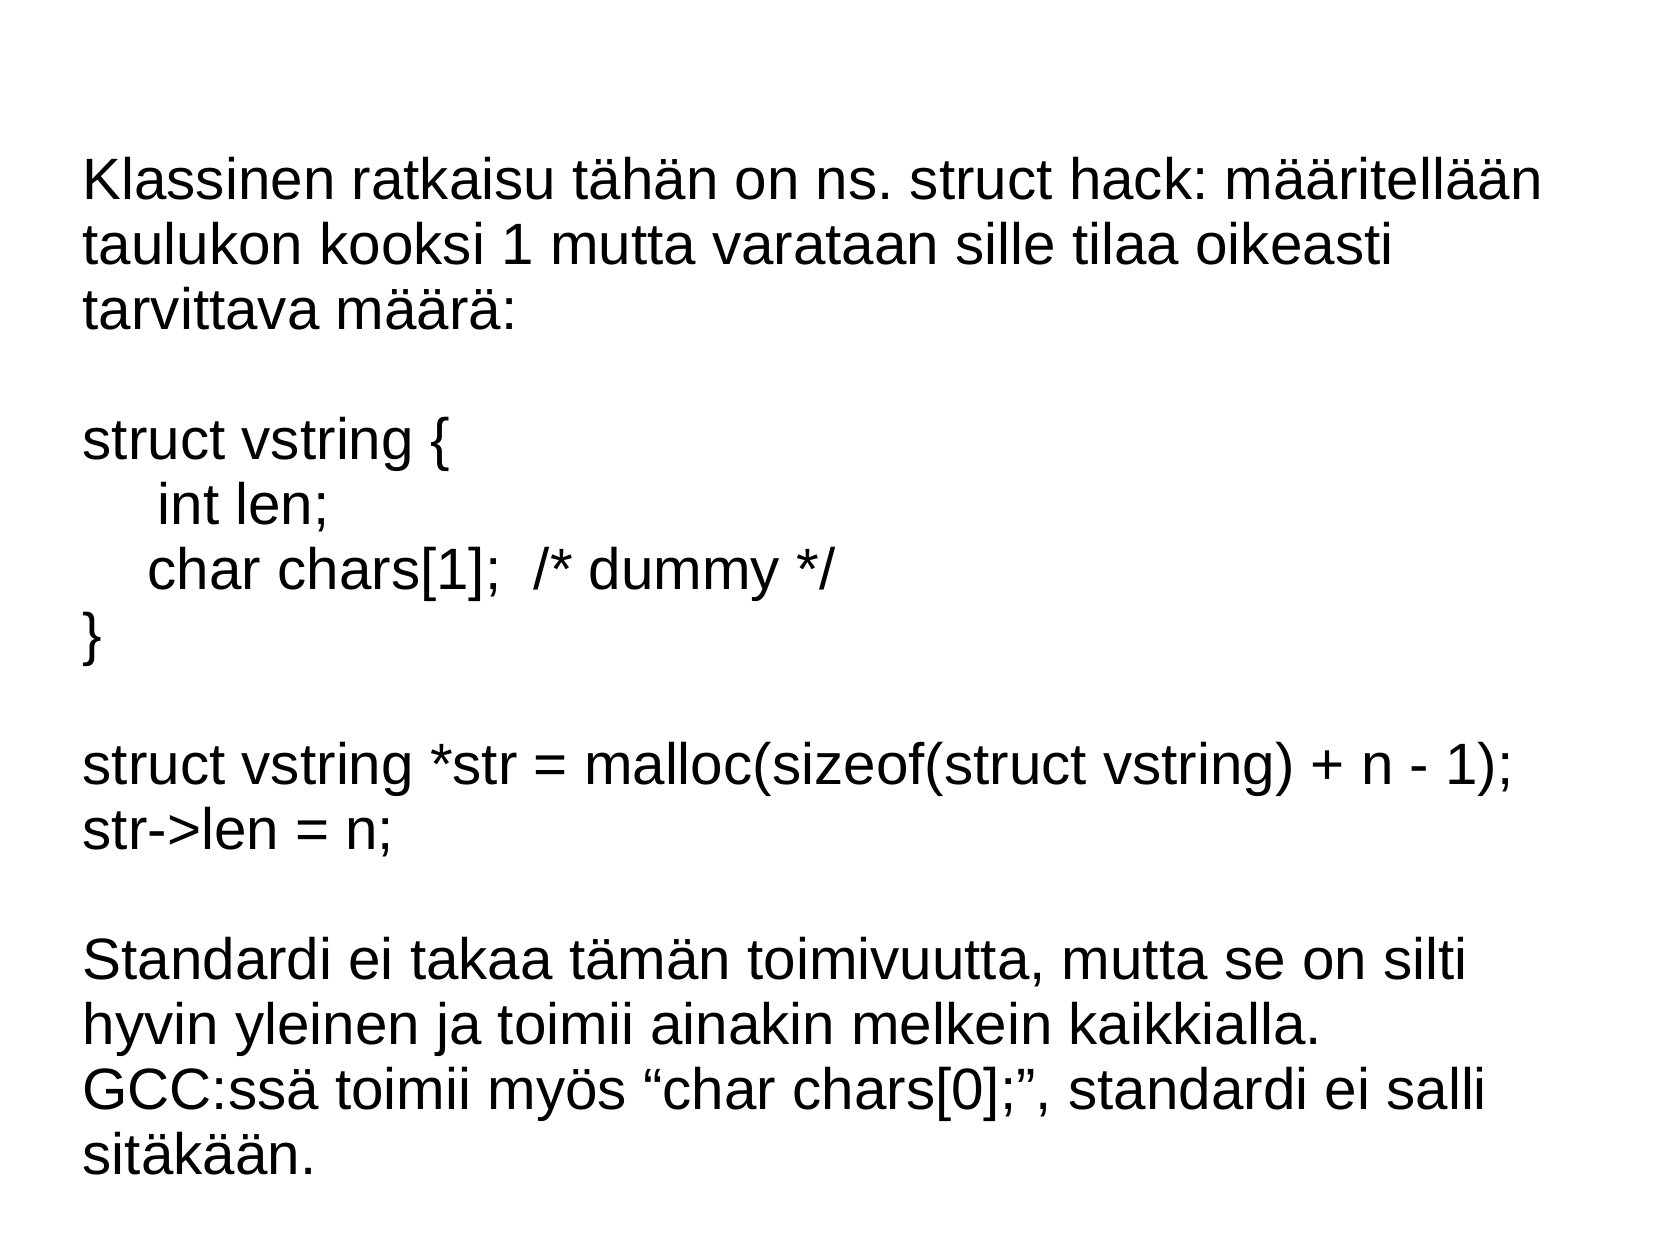

Klassinen ratkaisu tähän on ns. struct hack: määritellään taulukon kooksi 1 mutta varataan sille tilaa oikeasti tarvittava määrä:
struct vstring {
	int len;
 char chars[1]; /* dummy */
}
struct vstring *str = malloc(sizeof(struct vstring) + n - 1);
str->len = n;
Standardi ei takaa tämän toimivuutta, mutta se on silti hyvin yleinen ja toimii ainakin melkein kaikkialla.
GCC:ssä toimii myös “char chars[0];”, standardi ei salli sitäkään.